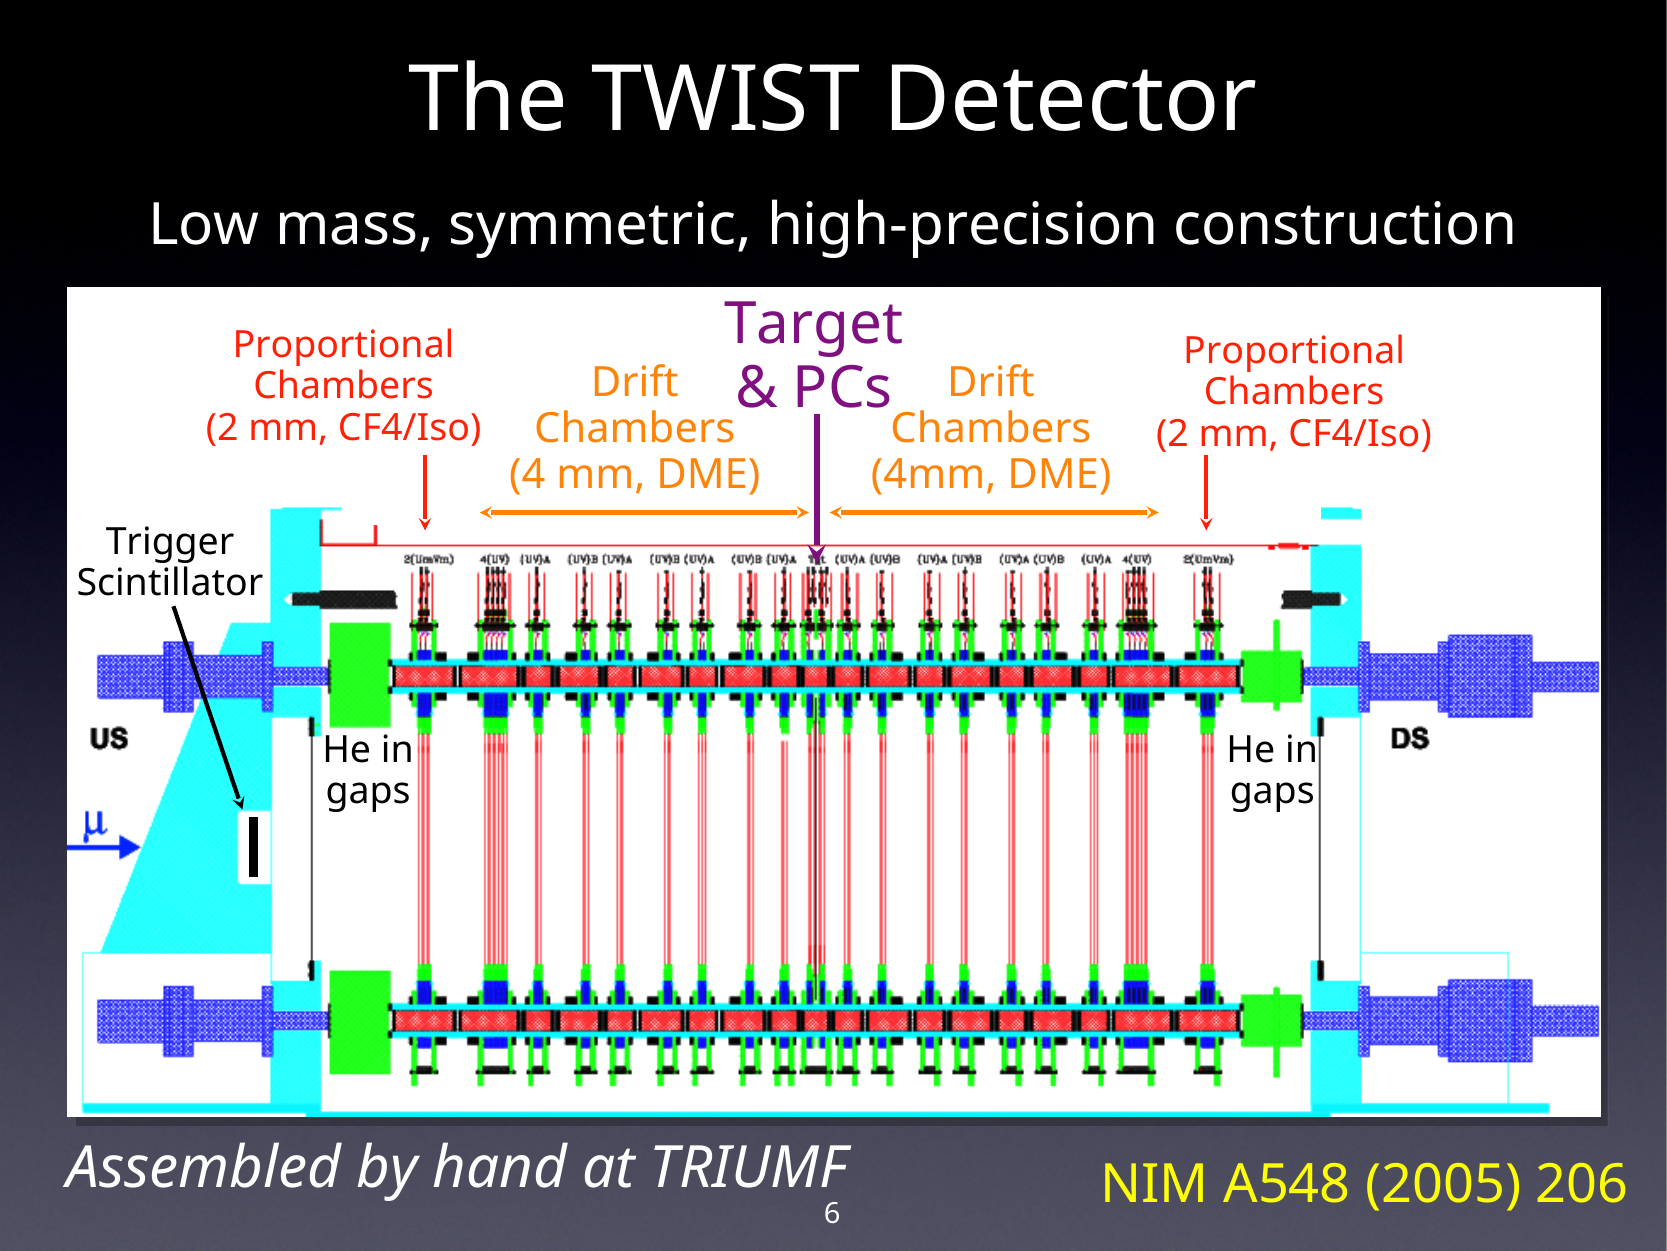

# The TWIST Detector
Low mass, symmetric, high-precision construction
Target
& PCs
Proportional
Chambers
(2 mm, CF4/Iso)
Proportional
Chambers
(2 mm, CF4/Iso)
Drift
Chambers
(4 mm, DME)
Drift
Chambers
(4mm, DME)
Trigger
Scintillator
He in
gaps
He in
gaps
Assembled by hand at TRIUMF
NIM A548 (2005) 206